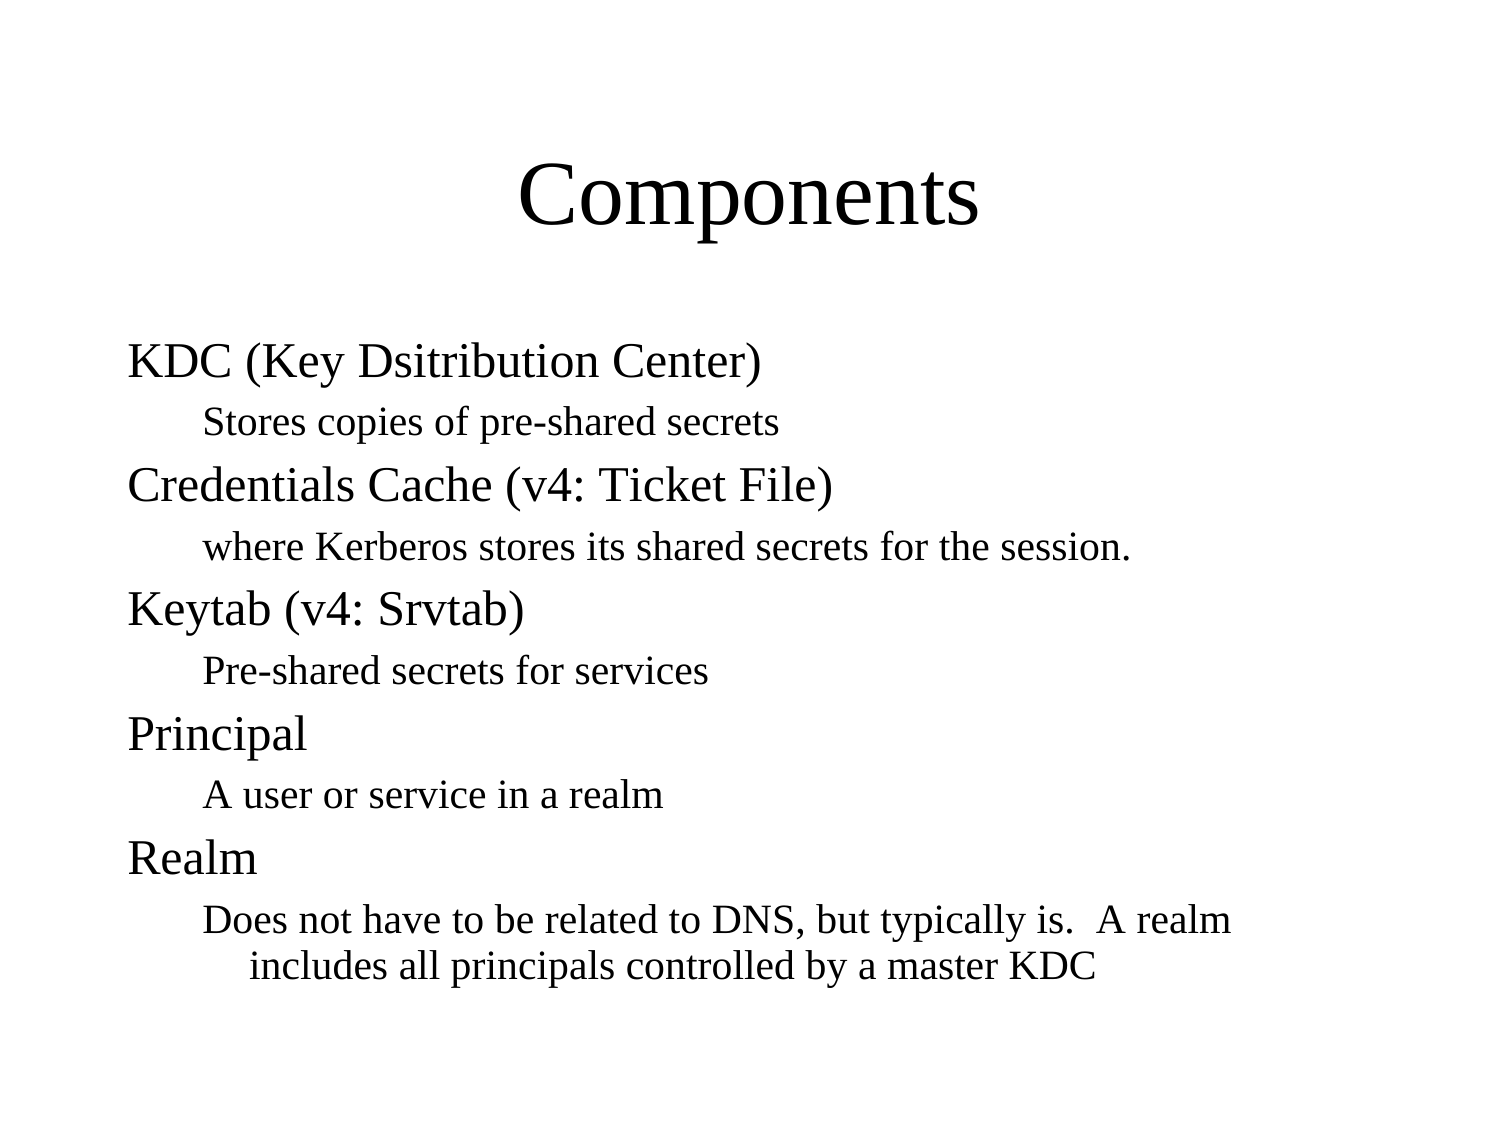

# Components
KDC (Key Dsitribution Center)
Stores copies of pre-shared secrets
Credentials Cache (v4: Ticket File)
where Kerberos stores its shared secrets for the session.
Keytab (v4: Srvtab)
Pre-shared secrets for services
Principal
A user or service in a realm
Realm
Does not have to be related to DNS, but typically is. A realm includes all principals controlled by a master KDC